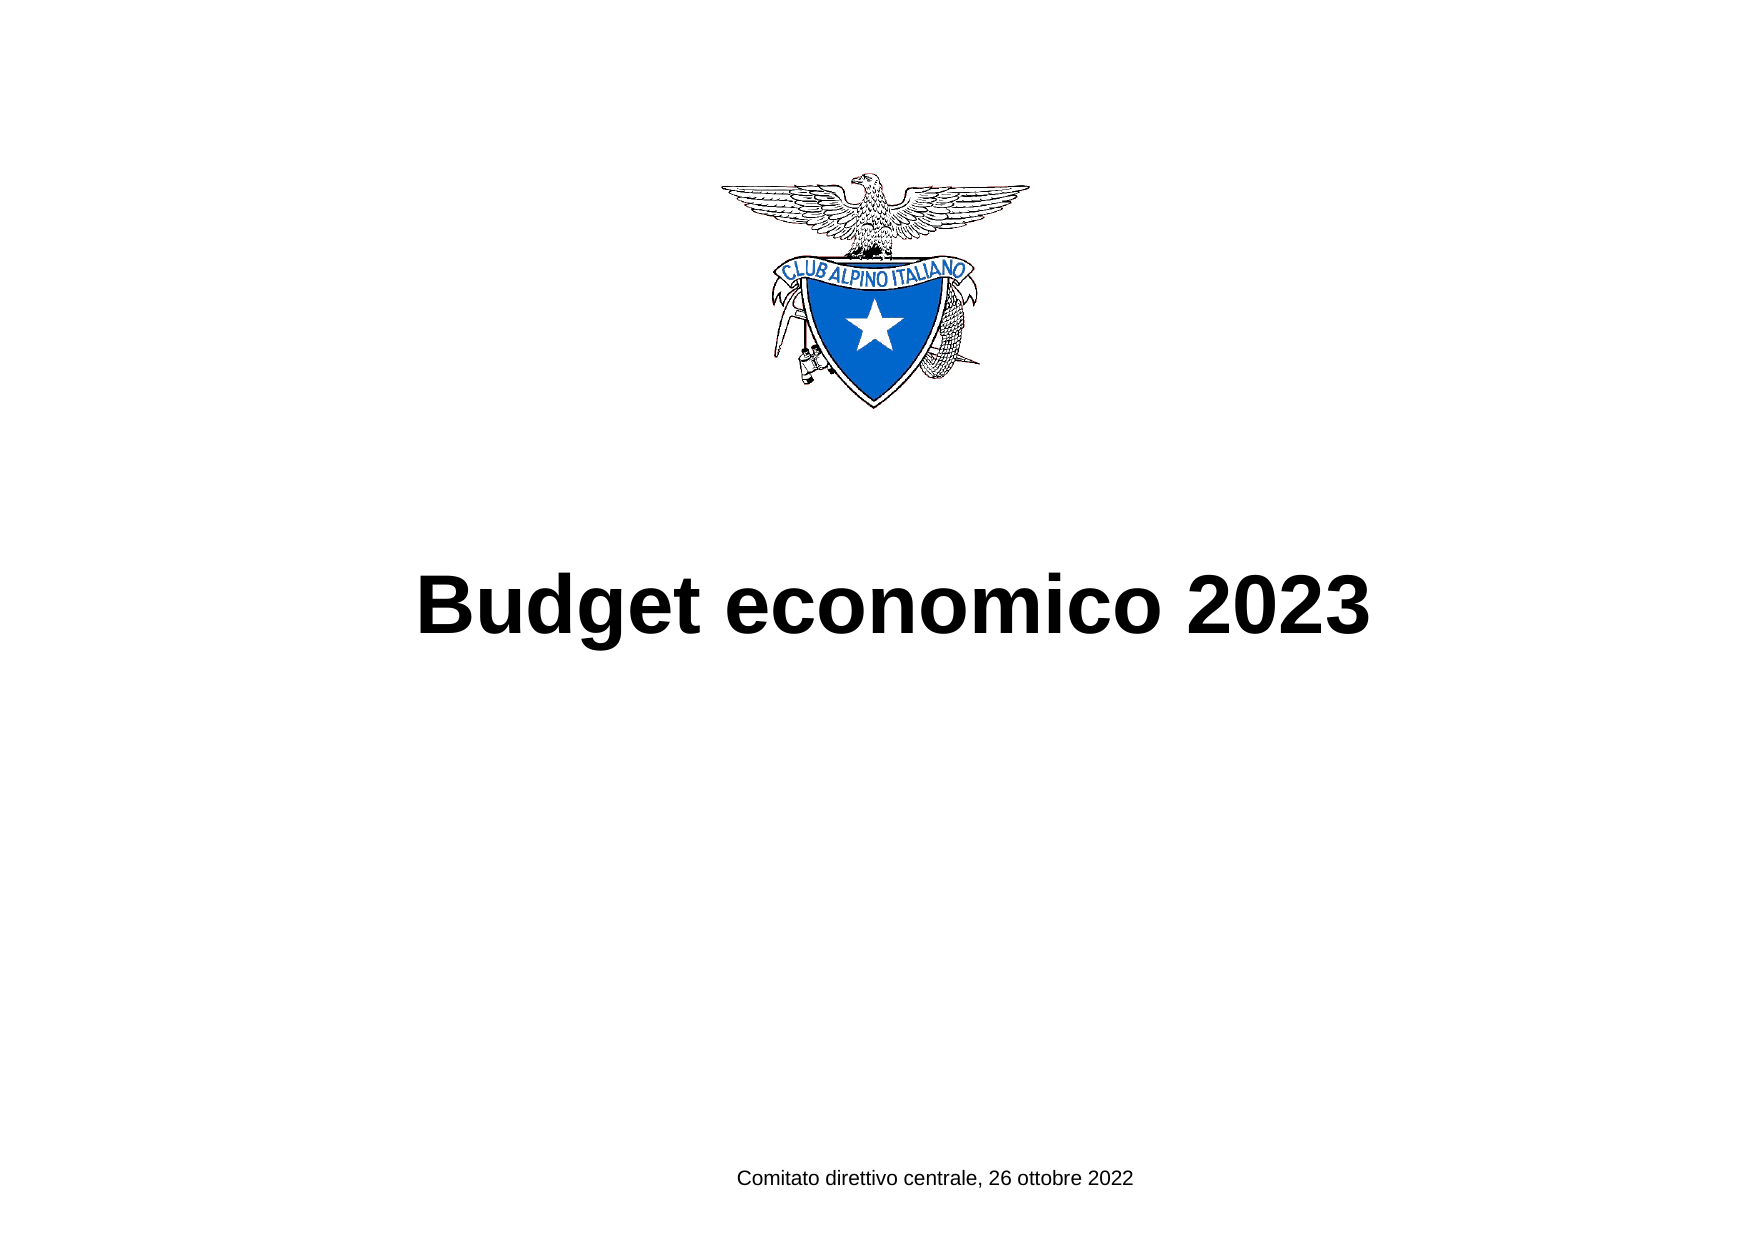

Budget economico 2023
Comitato direttivo centrale, 26 ottobre 2022